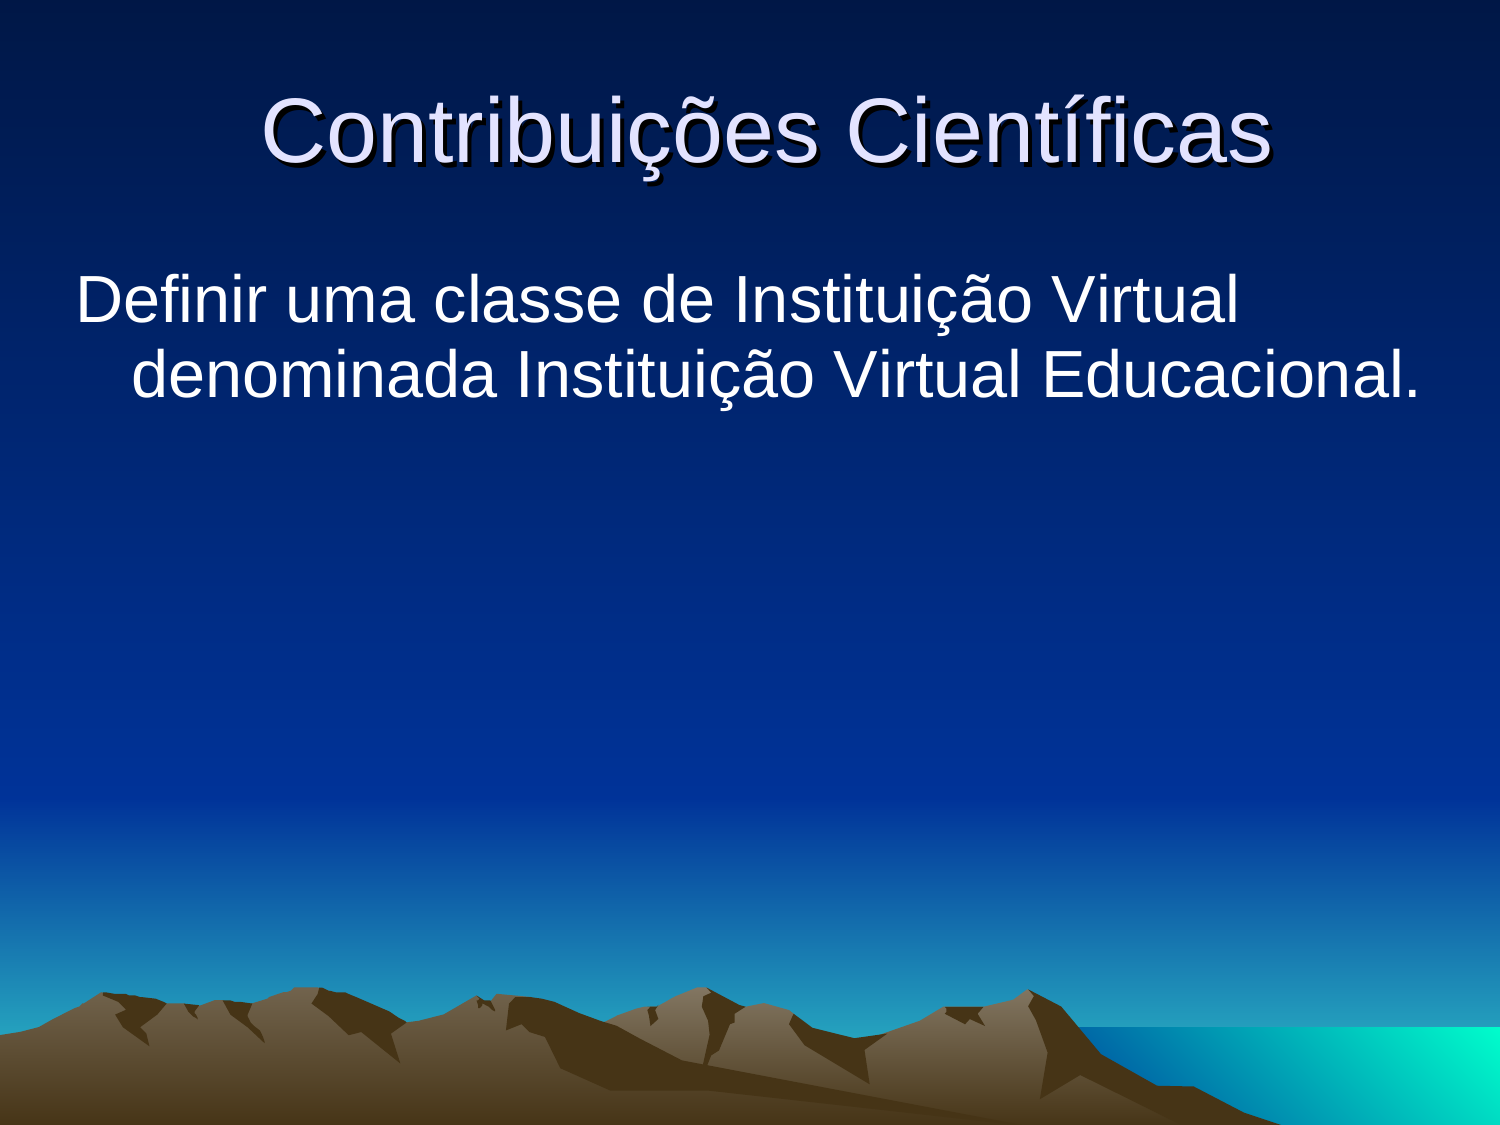

# Contribuições Científicas
Definir uma classe de Instituição Virtual denominada Instituição Virtual Educacional.